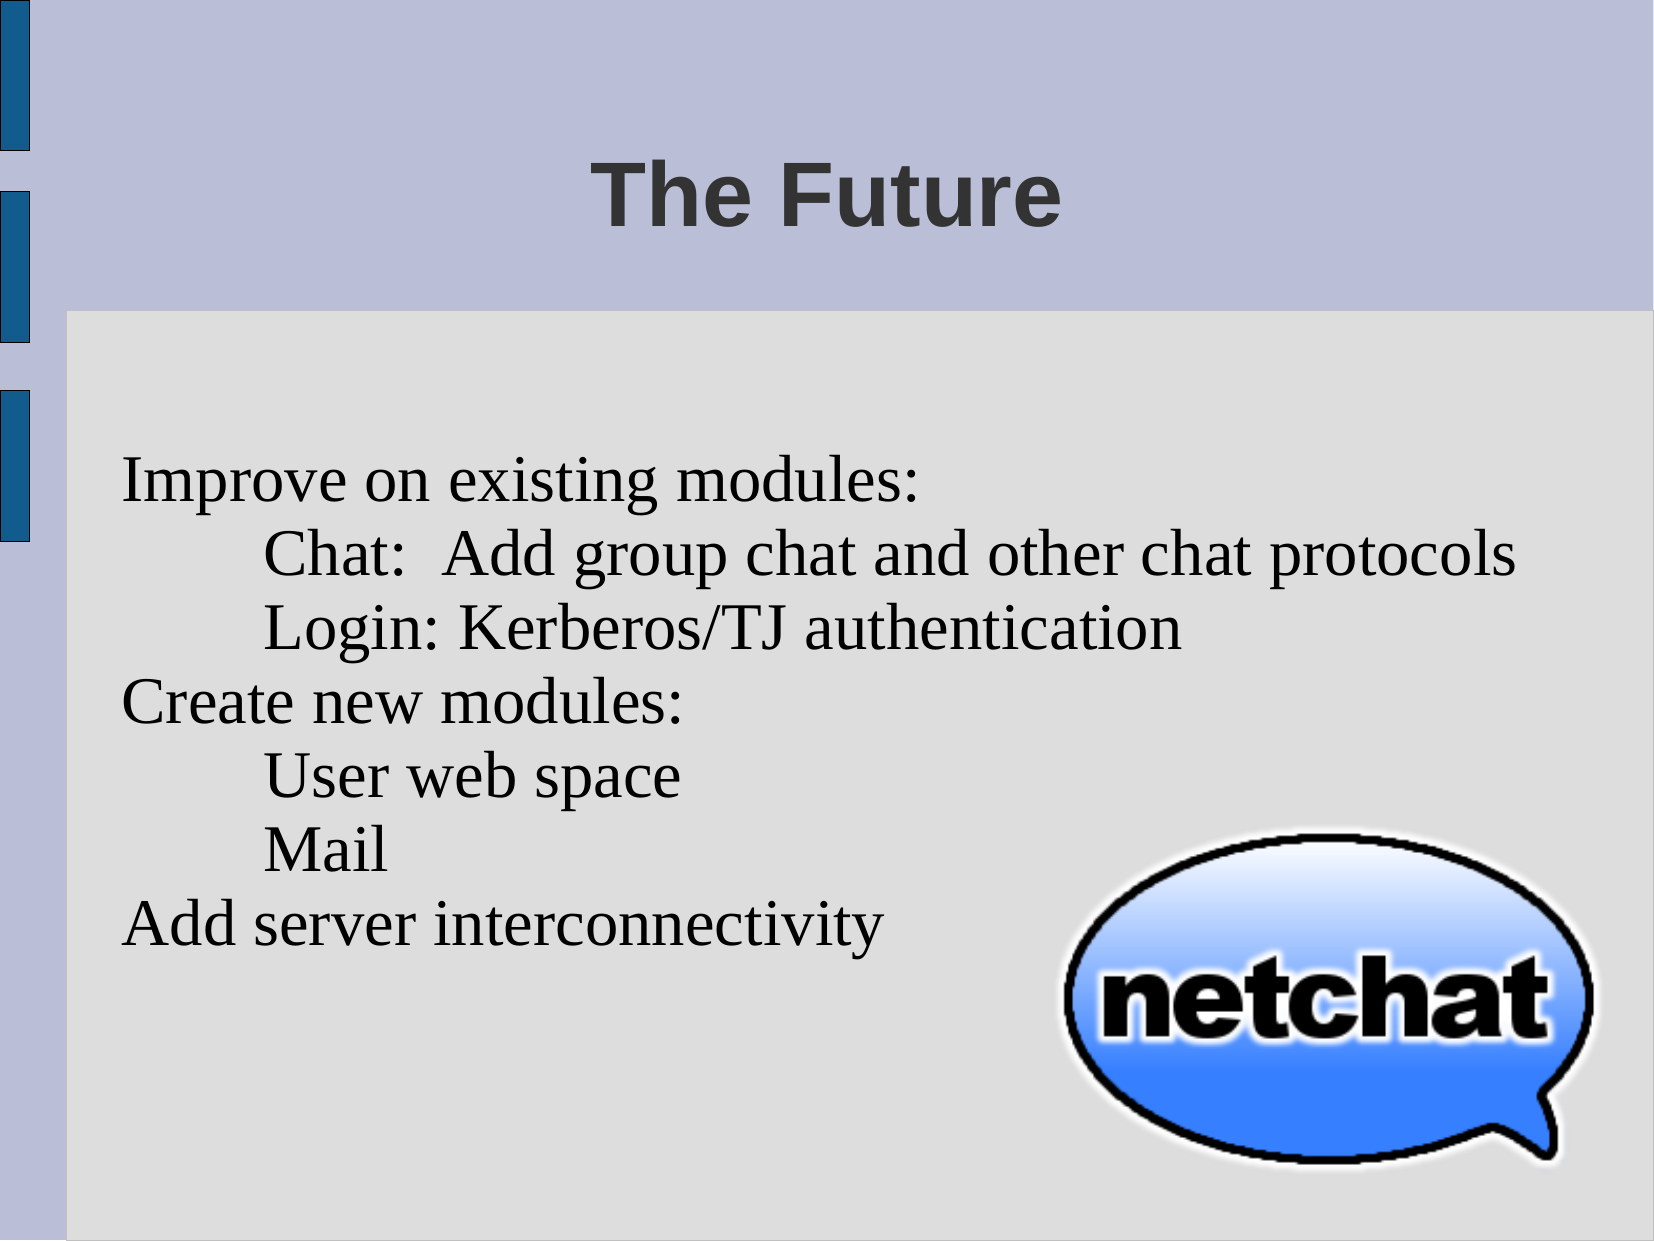

# The Future
Improve on existing modules:
Chat: Add group chat and other chat protocols
Login: Kerberos/TJ authentication
Create new modules:
User web space
Mail
Add server interconnectivity